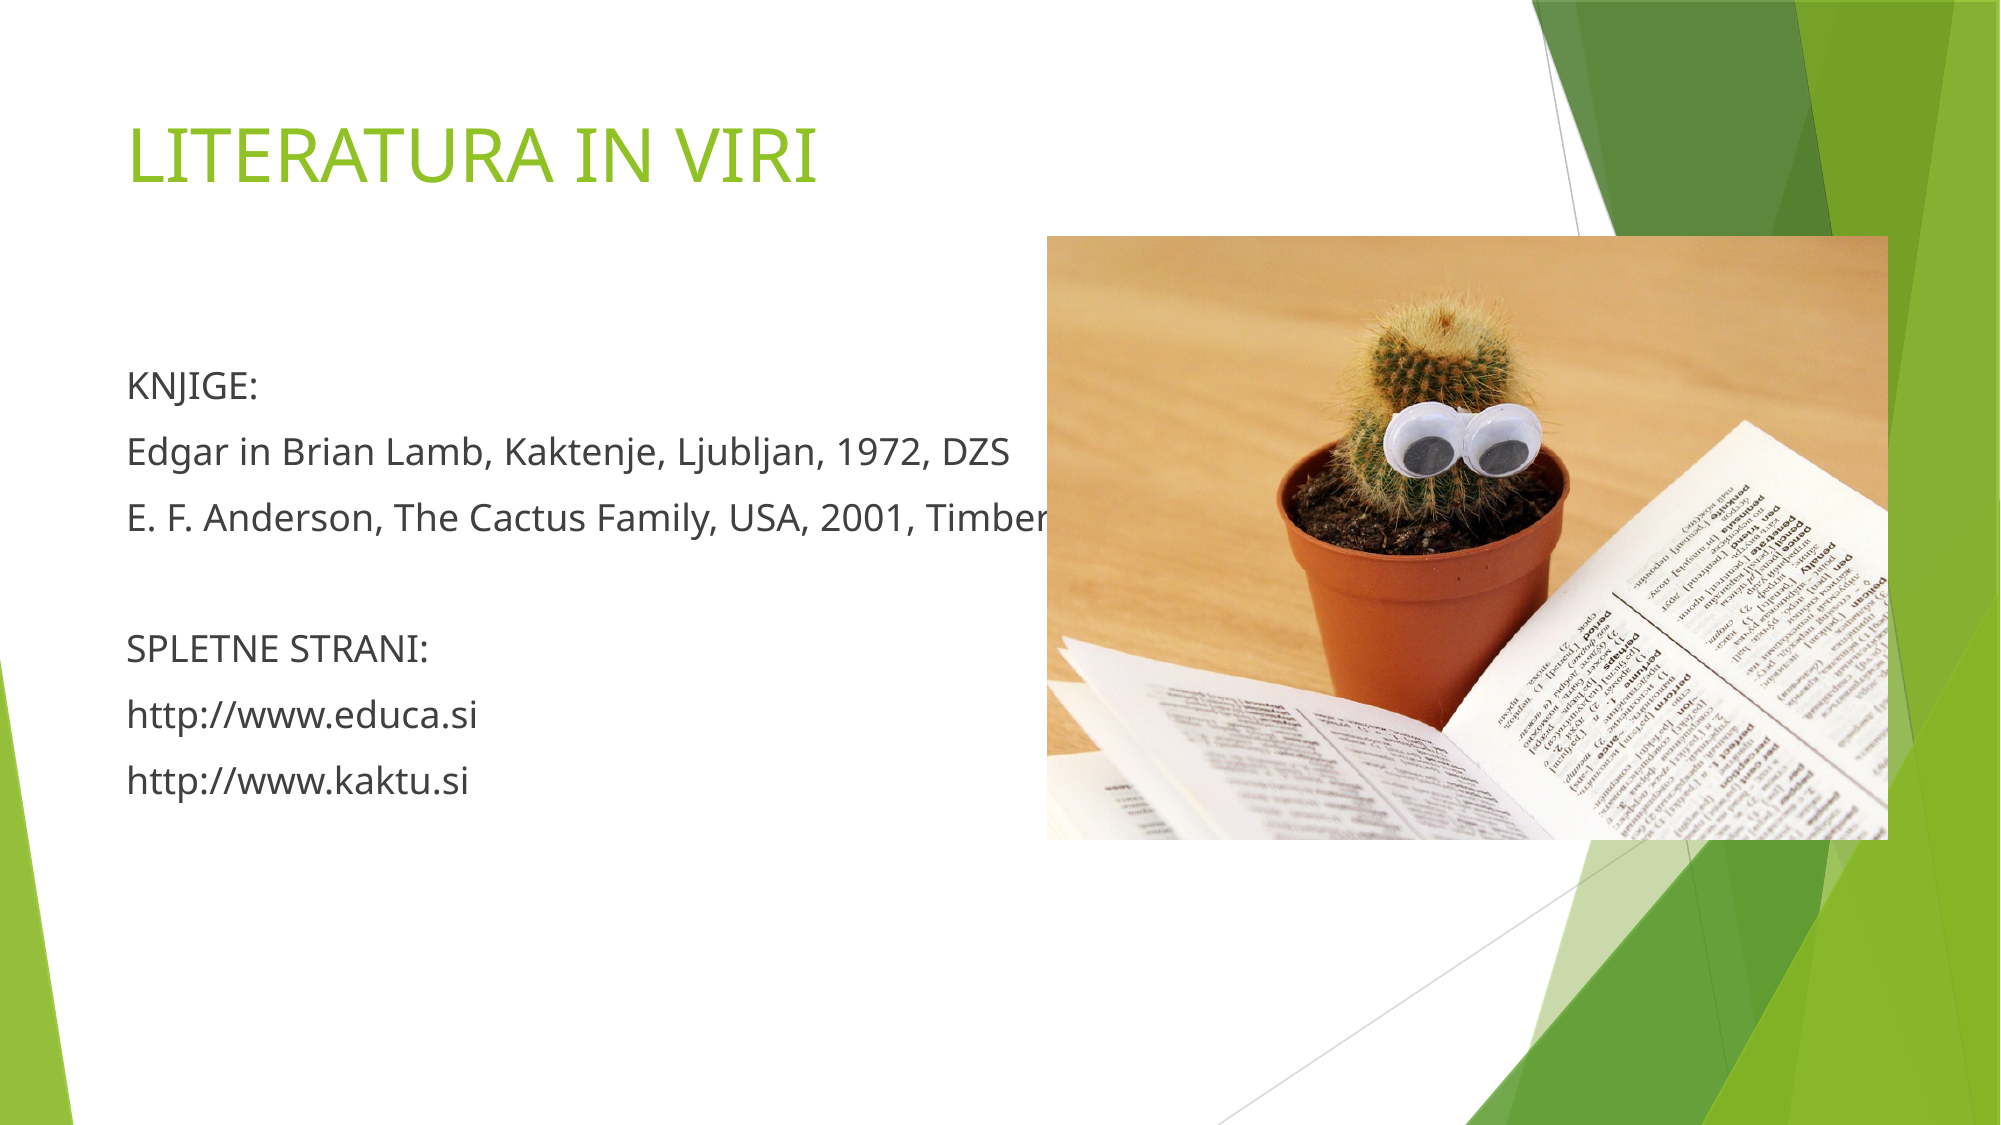

# LITERATURA IN VIRI
KNJIGE:
Edgar in Brian Lamb, Kaktenje, Ljubljan, 1972, DZS
E. F. Anderson, The Cactus Family, USA, 2001, Timber
SPLETNE STRANI:
http://www.educa.si
http://www.kaktu.si